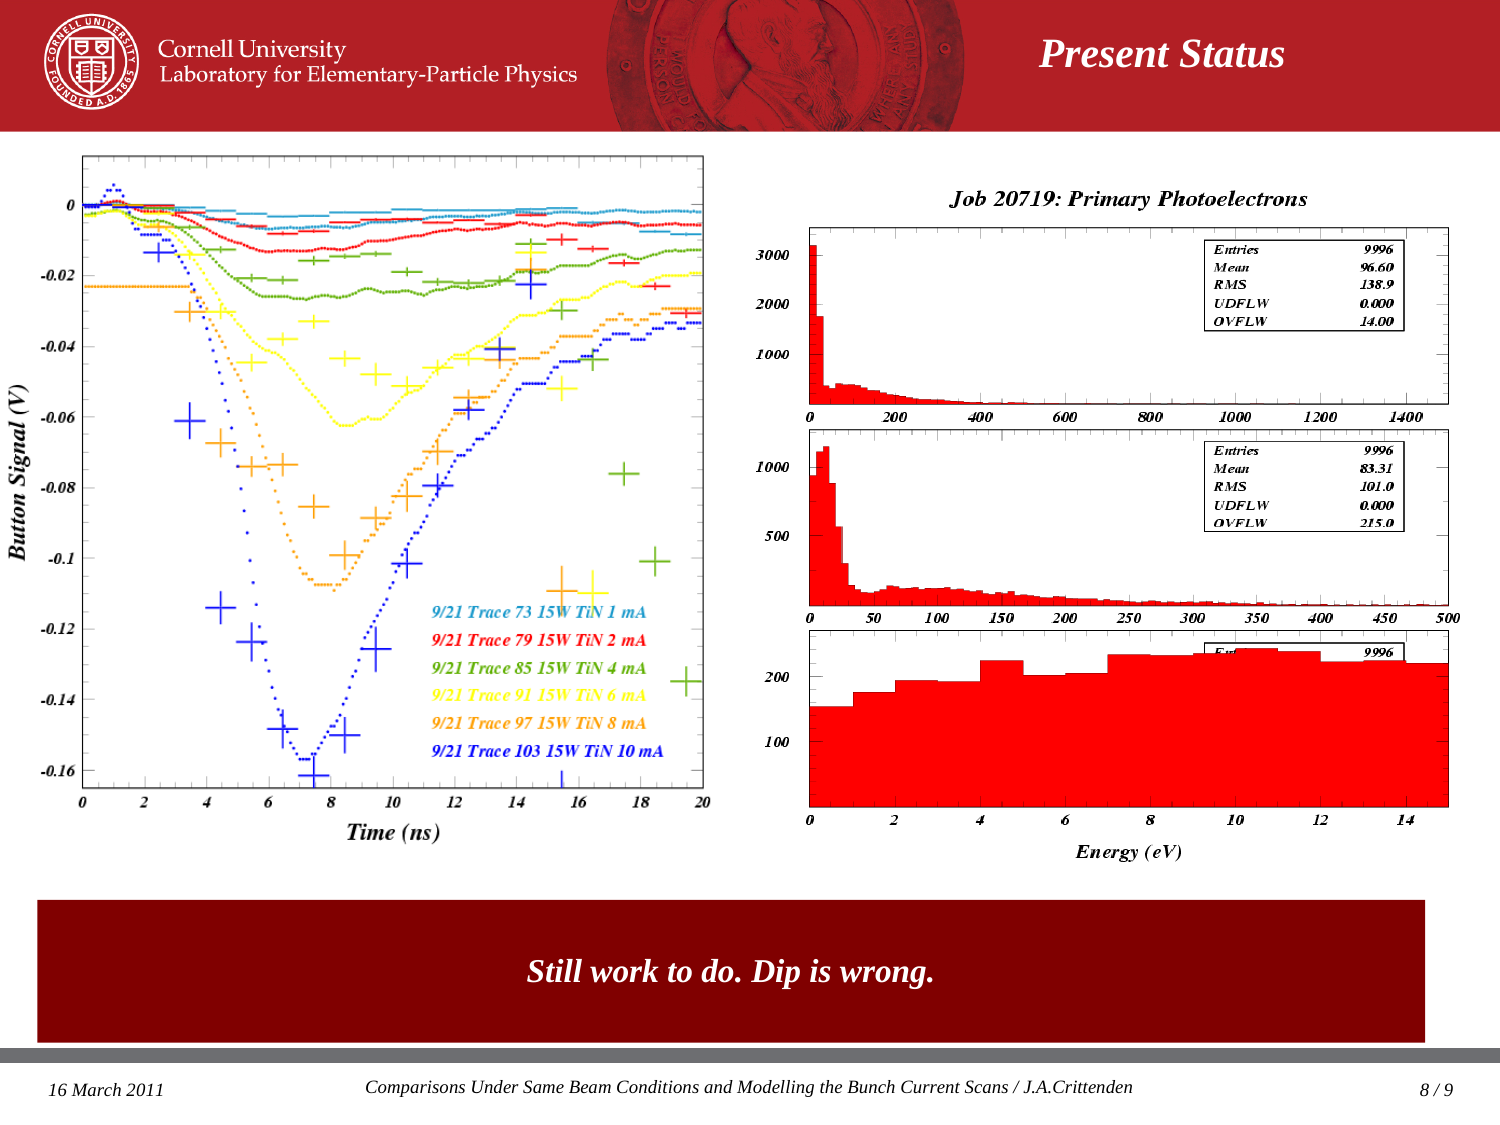

Present Status
Still work to do. Dip is wrong.